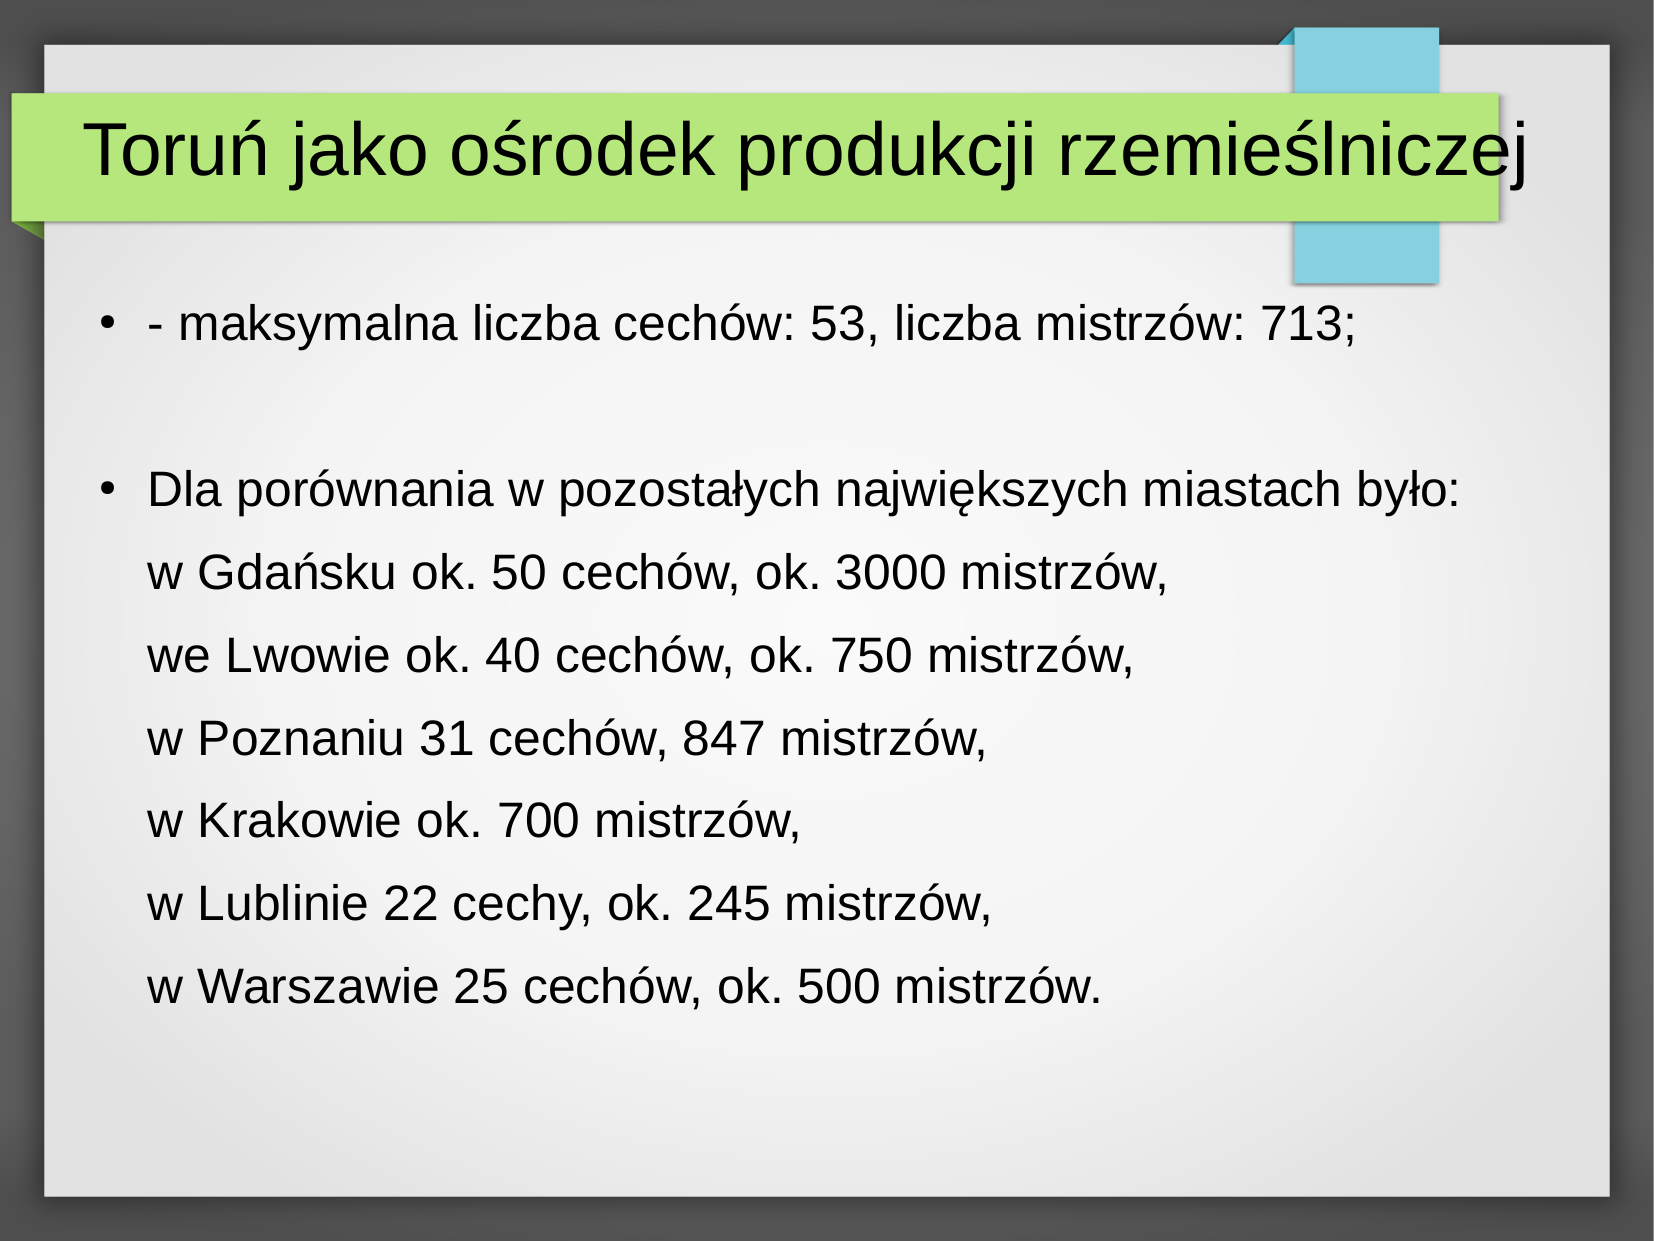

# Toruń jako ośrodek produkcji rzemieślniczej
- maksymalna liczba cechów: 53, liczba mistrzów: 713;
Dla porównania w pozostałych największych miastach było:
w Gdańsku ok. 50 cechów, ok. 3000 mistrzów,
we Lwowie ok. 40 cechów, ok. 750 mistrzów,
w Poznaniu 31 cechów, 847 mistrzów,
w Krakowie ok. 700 mistrzów,
w Lublinie 22 cechy, ok. 245 mistrzów,
w Warszawie 25 cechów, ok. 500 mistrzów.